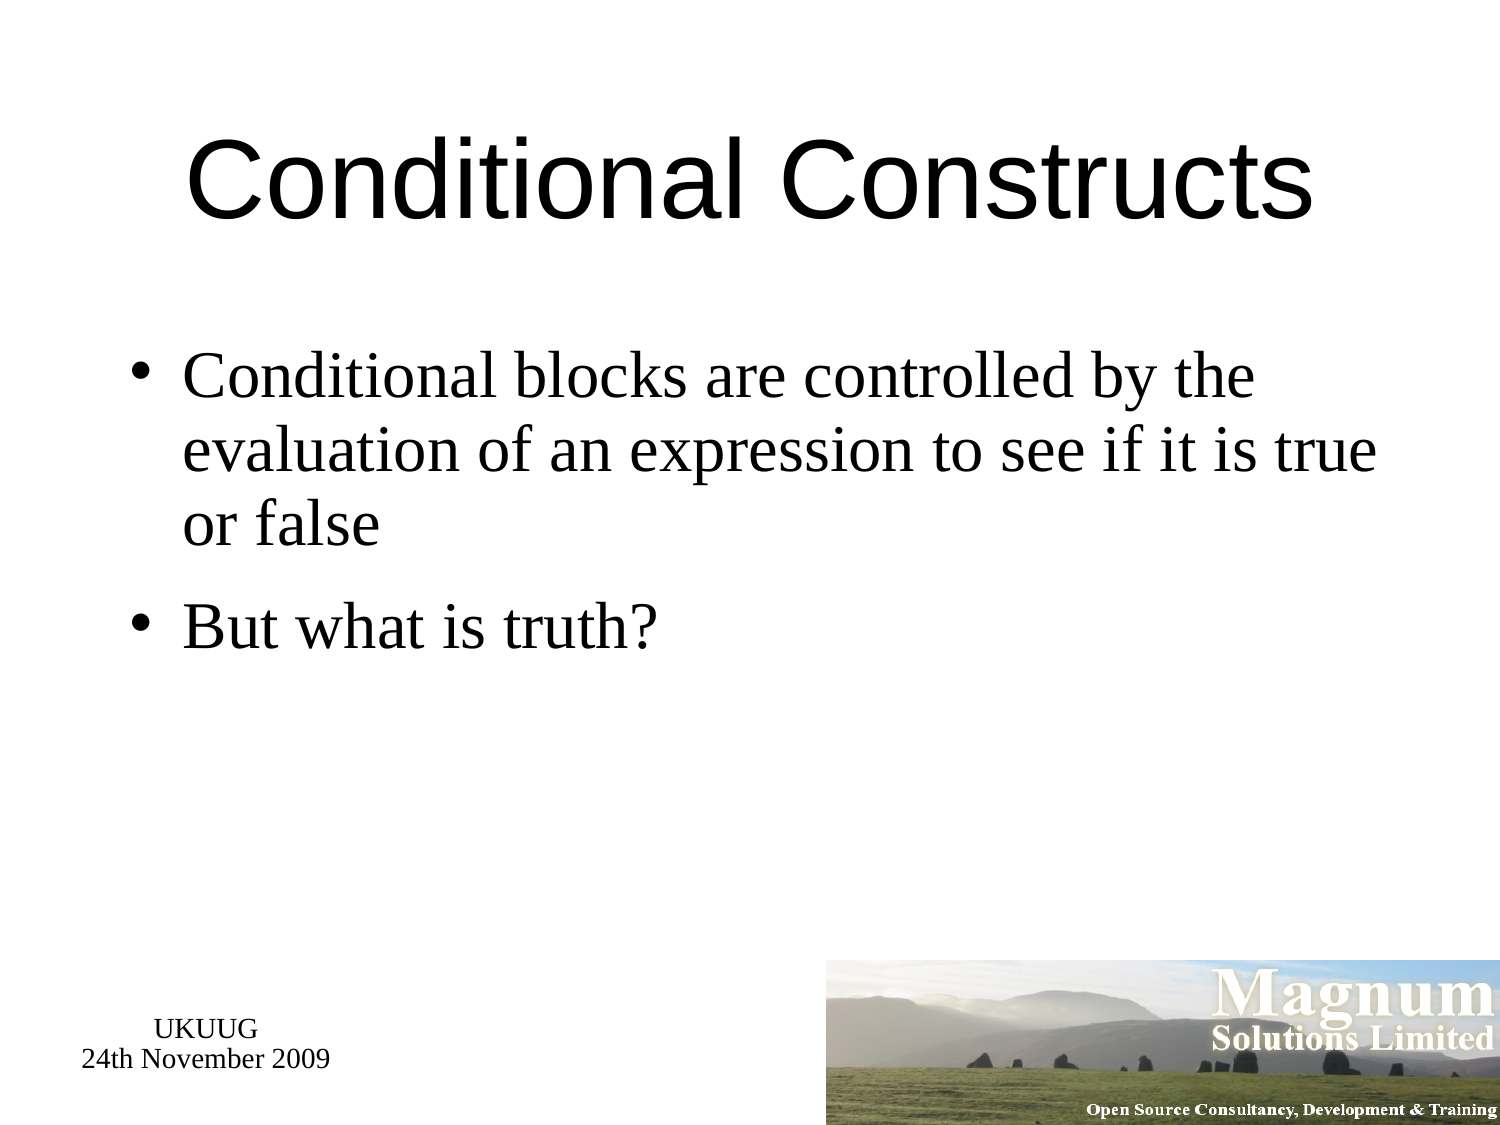

# Conditional Constructs
Conditional blocks are controlled by the evaluation of an expression to see if it is true or false
But what is truth?
81